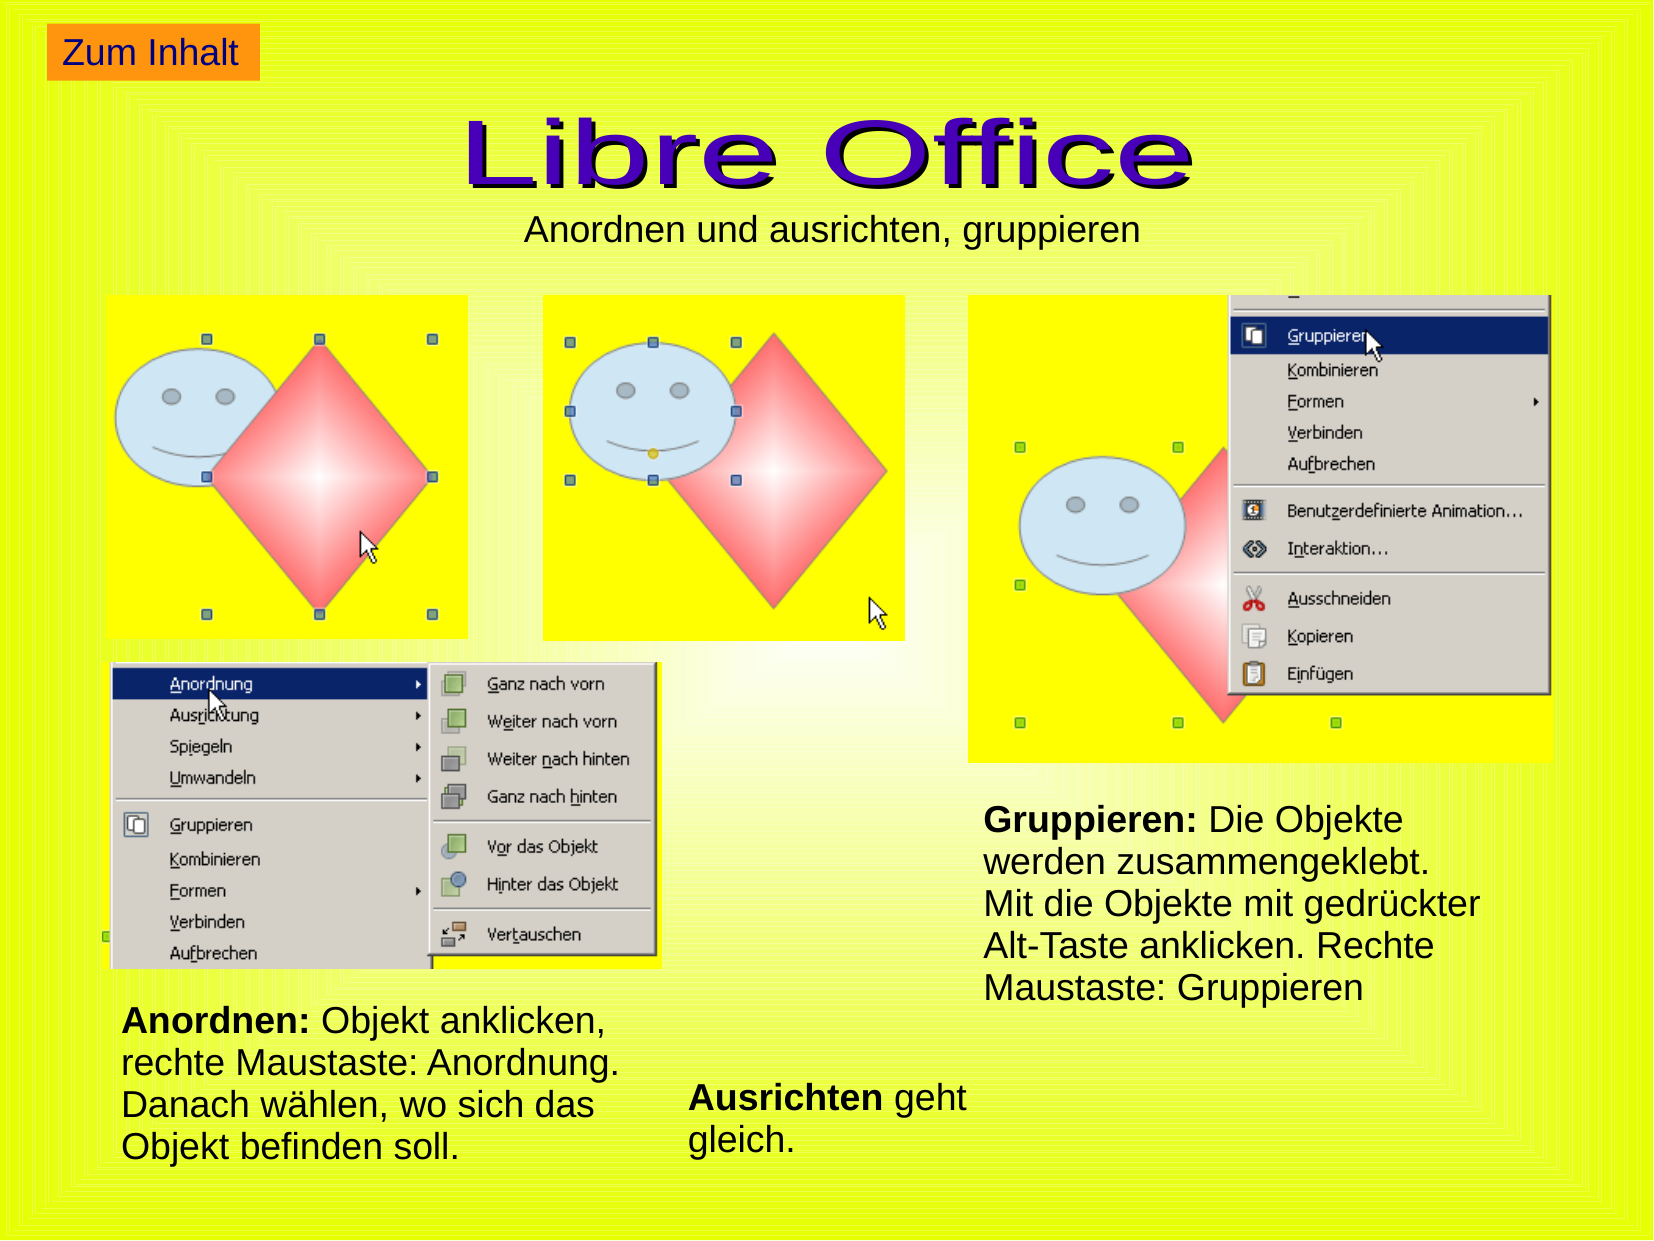

Zum Inhalt
# Libre Office
Anordnen und ausrichten, gruppieren
Gruppieren: Die Objekte werden zusammengeklebt.
Mit die Objekte mit gedrückter Alt-Taste anklicken. Rechte Maustaste: Gruppieren
Anordnen: Objekt anklicken, rechte Maustaste: Anordnung. Danach wählen, wo sich das Objekt befinden soll.
Ausrichten geht gleich.